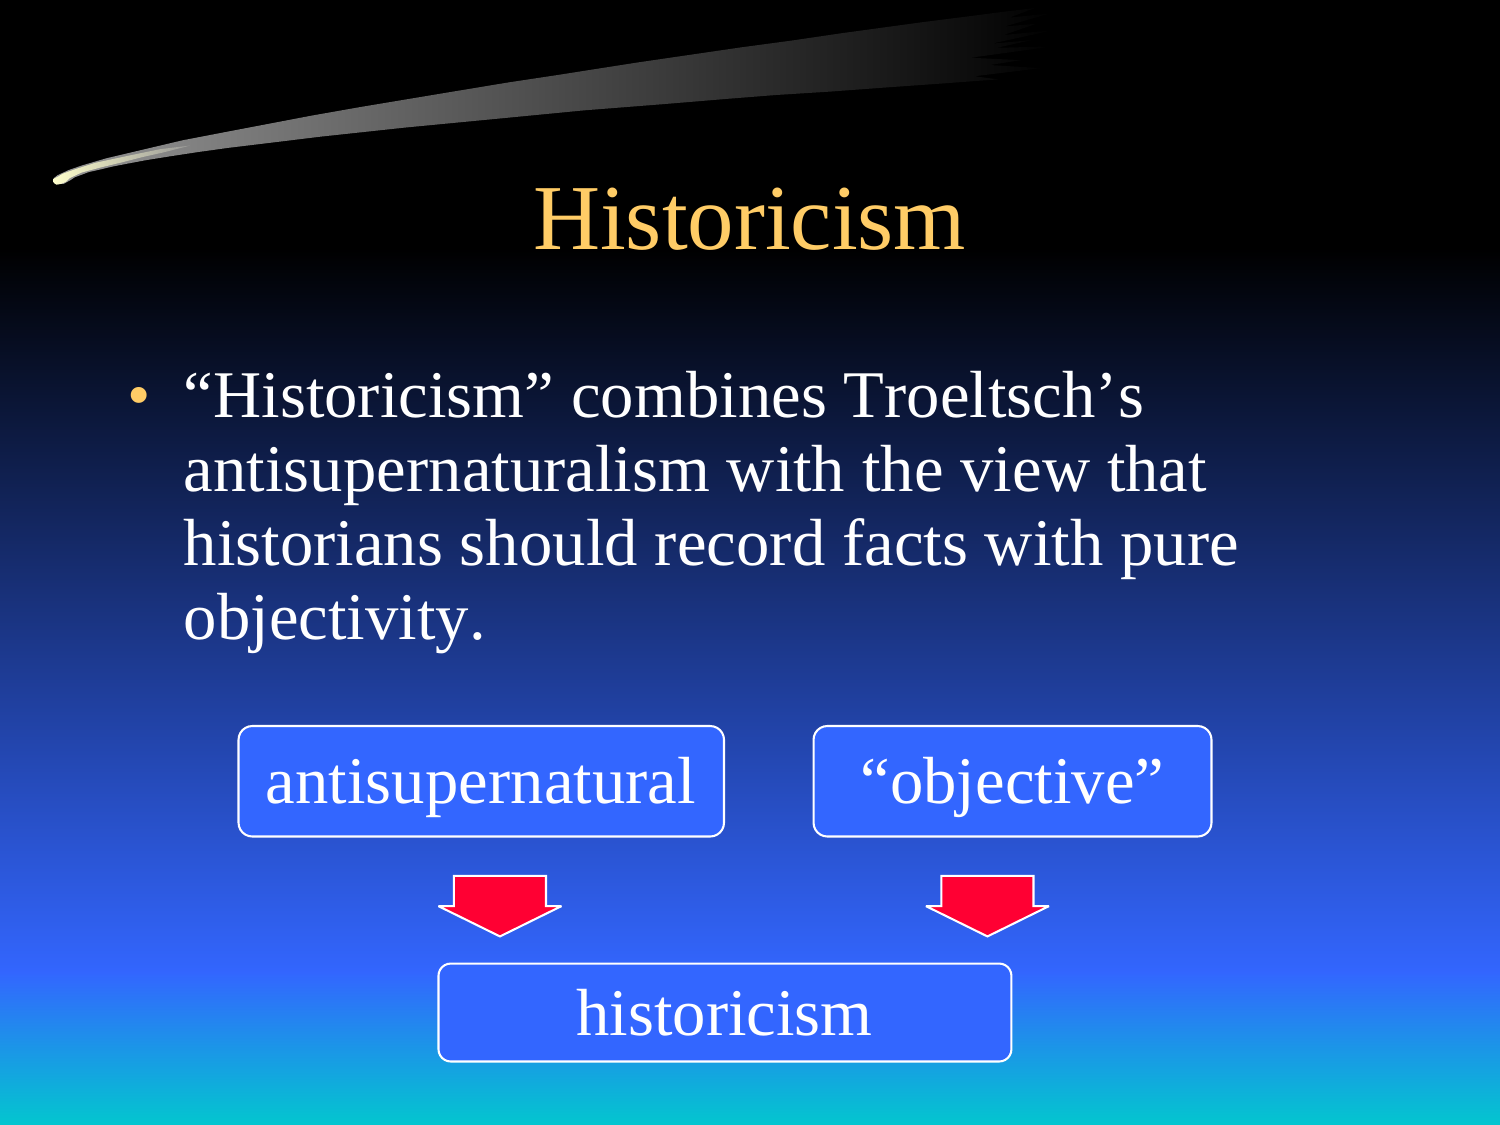

# Historicism
“Historicism” combines Troeltsch’s antisupernaturalism with the view that historians should record facts with pure objectivity.
antisupernatural
“objective”
historicism